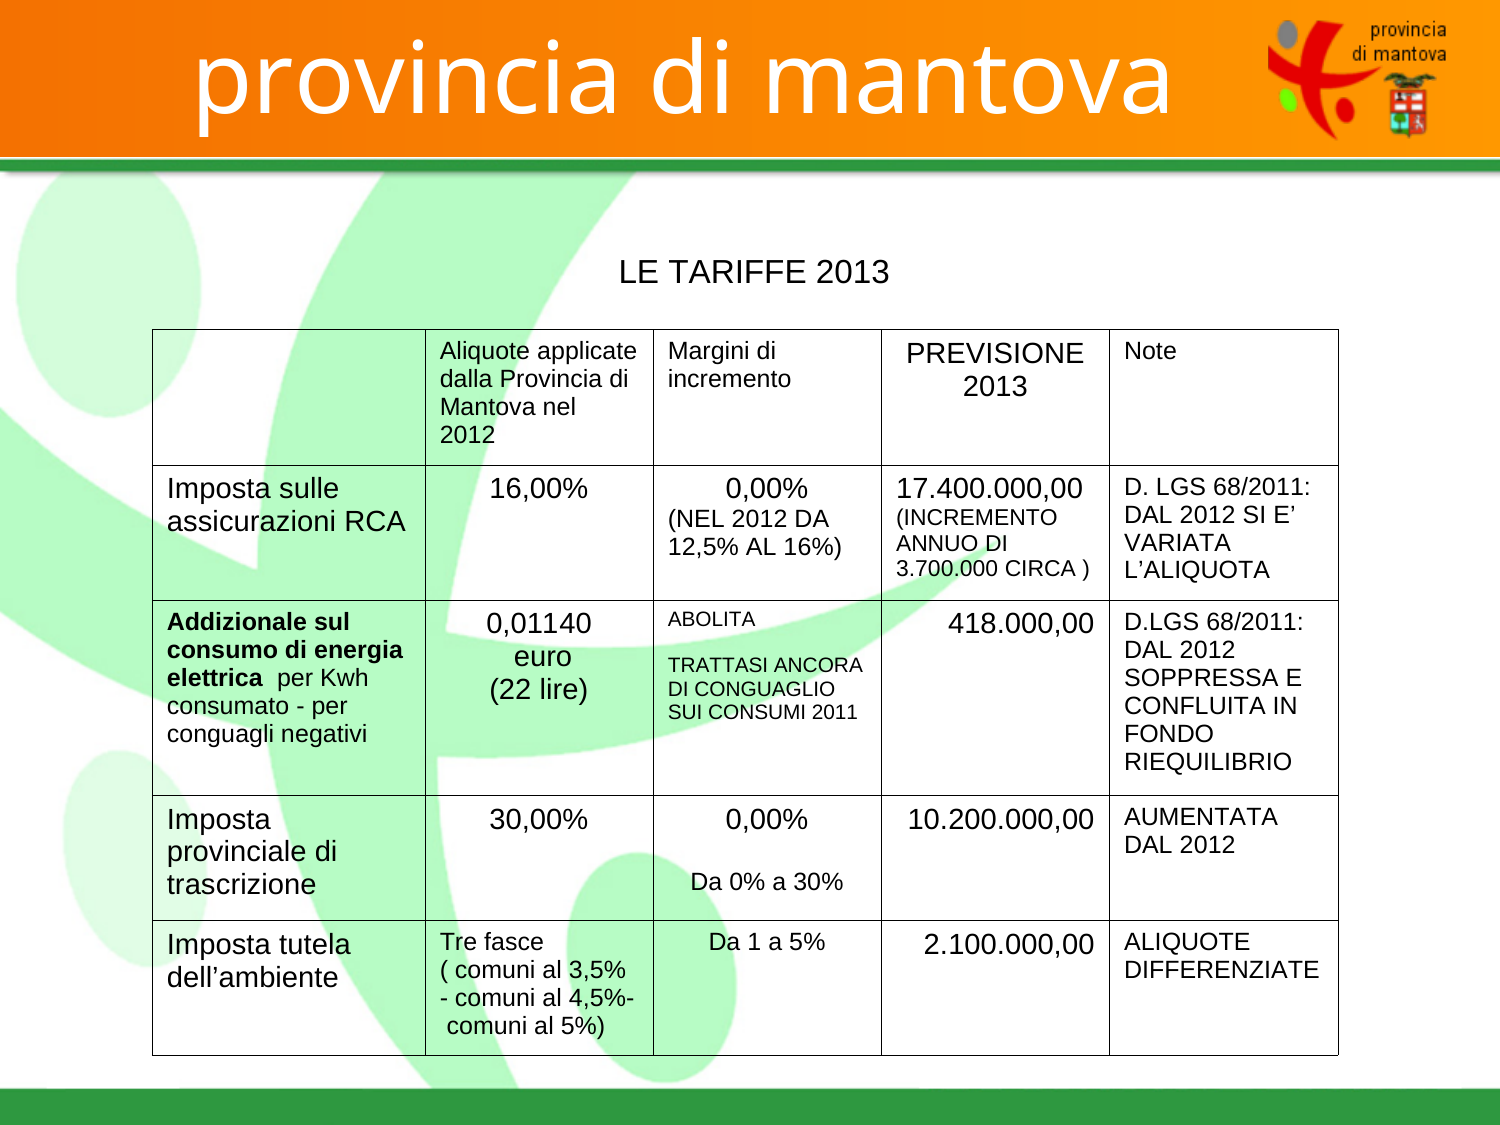

provincia di mantova
| LE TARIFFE 2013 |
| --- |
| | Aliquote applicate dalla Provincia di Mantova nel 2012 | Margini di incremento | PREVISIONE 2013 | Note |
| --- | --- | --- | --- | --- |
| Imposta sulle assicurazioni RCA | 16,00% | 0,00% (NEL 2012 DA 12,5% AL 16%) | 17.400.000,00 (INCREMENTO ANNUO DI 3.700.000 CIRCA ) | D. LGS 68/2011: DAL 2012 SI E’ VARIATA L’ALIQUOTA |
| Addizionale sul consumo di energia elettrica per Kwh consumato - per conguagli negativi | 0,01140 euro (22 lire) | ABOLITA TRATTASI ANCORA DI CONGUAGLIO SUI CONSUMI 2011 | 418.000,00 | D.LGS 68/2011: DAL 2012 SOPPRESSA E CONFLUITA IN FONDO RIEQUILIBRIO |
| Imposta provinciale di trascrizione | 30,00% | 0,00% Da 0% a 30% | 10.200.000,00 | AUMENTATA DAL 2012 |
| Imposta tutela dell’ambiente | Tre fasce ( comuni al 3,5% - comuni al 4,5%- comuni al 5%) | Da 1 a 5% | 2.100.000,00 | ALIQUOTE DIFFERENZIATE |